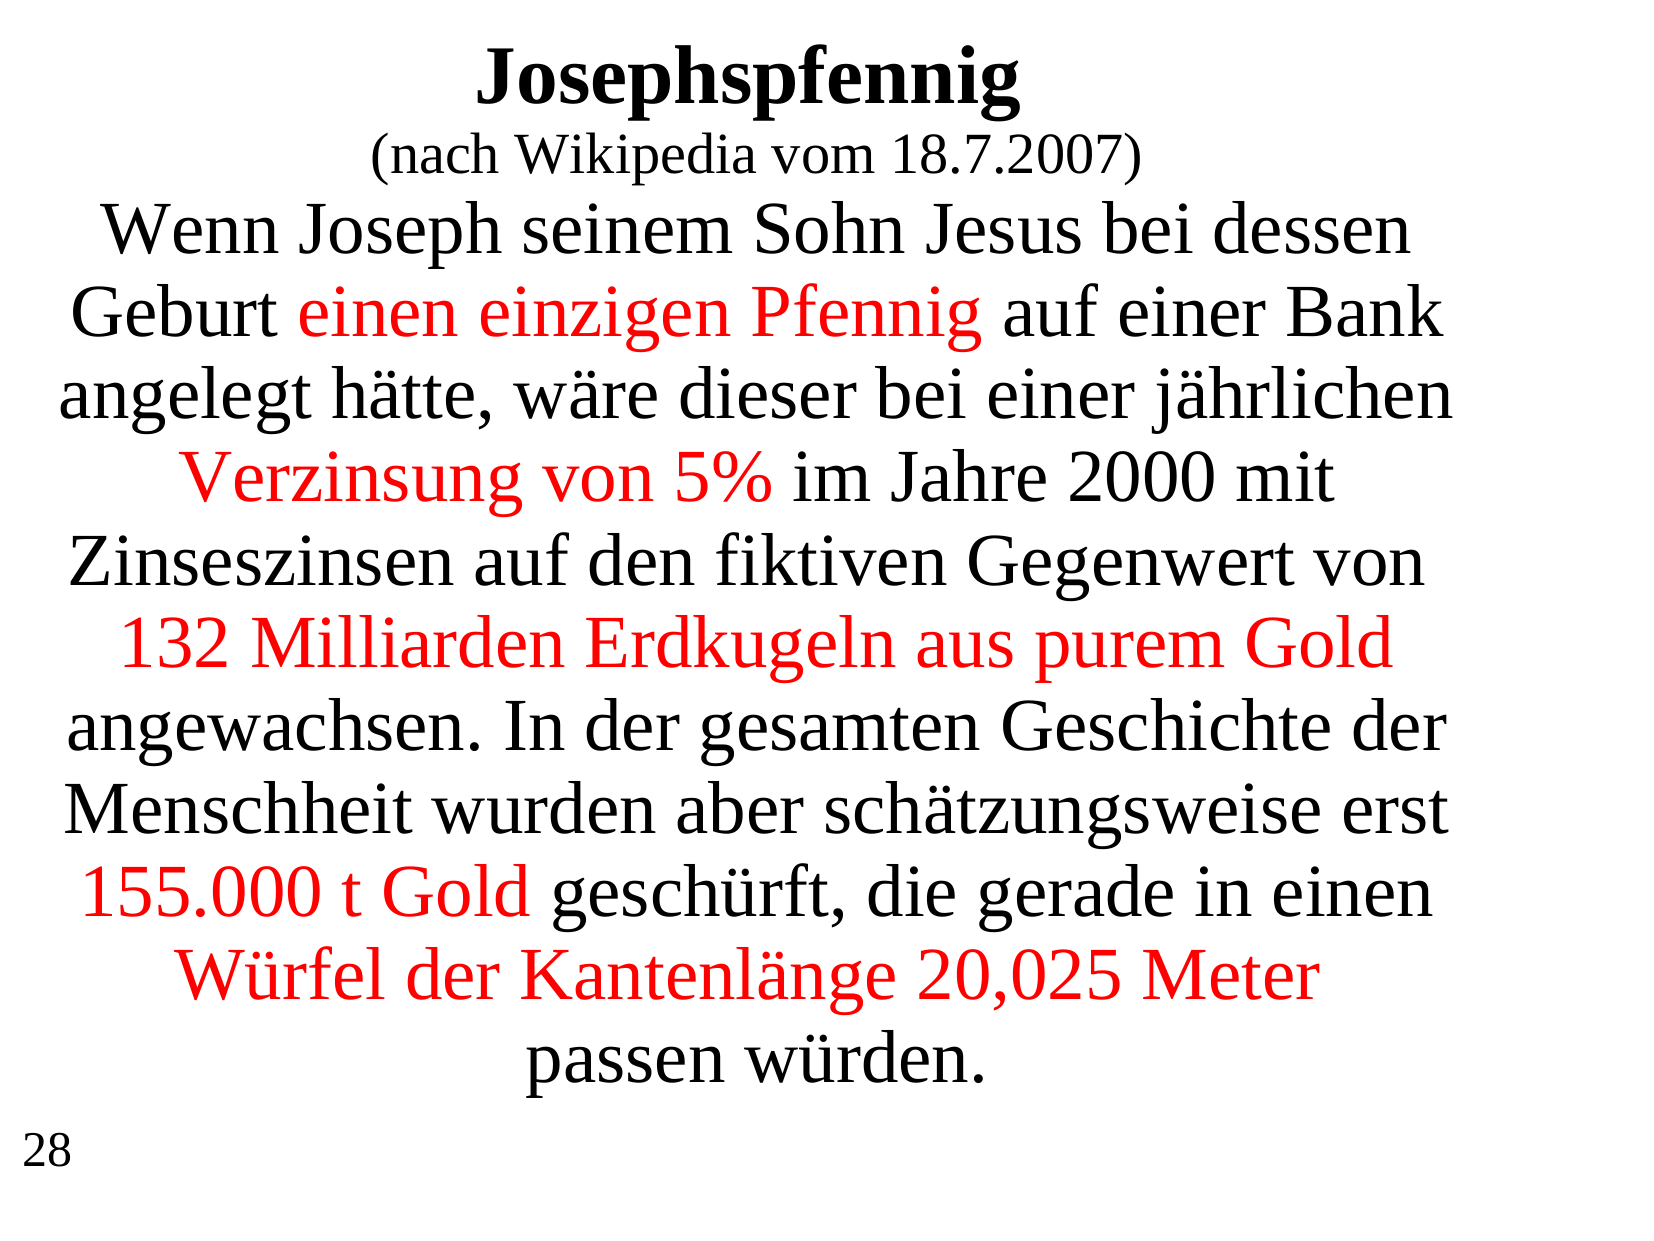

Josephspfennig
(nach Wikipedia vom 18.7.2007)
Wenn Joseph seinem Sohn Jesus bei dessen Geburt einen einzigen Pfennig auf einer Bank angelegt hätte, wäre dieser bei einer jährlichen Verzinsung von 5% im Jahre 2000 mit Zinseszinsen auf den fiktiven Gegenwert von
132 Milliarden Erdkugeln aus purem Gold angewachsen. In der gesamten Geschichte der Menschheit wurden aber schätzungsweise erst 155.000 t Gold geschürft, die gerade in einen Würfel der Kantenlänge 20,025 Meter
passen würden.